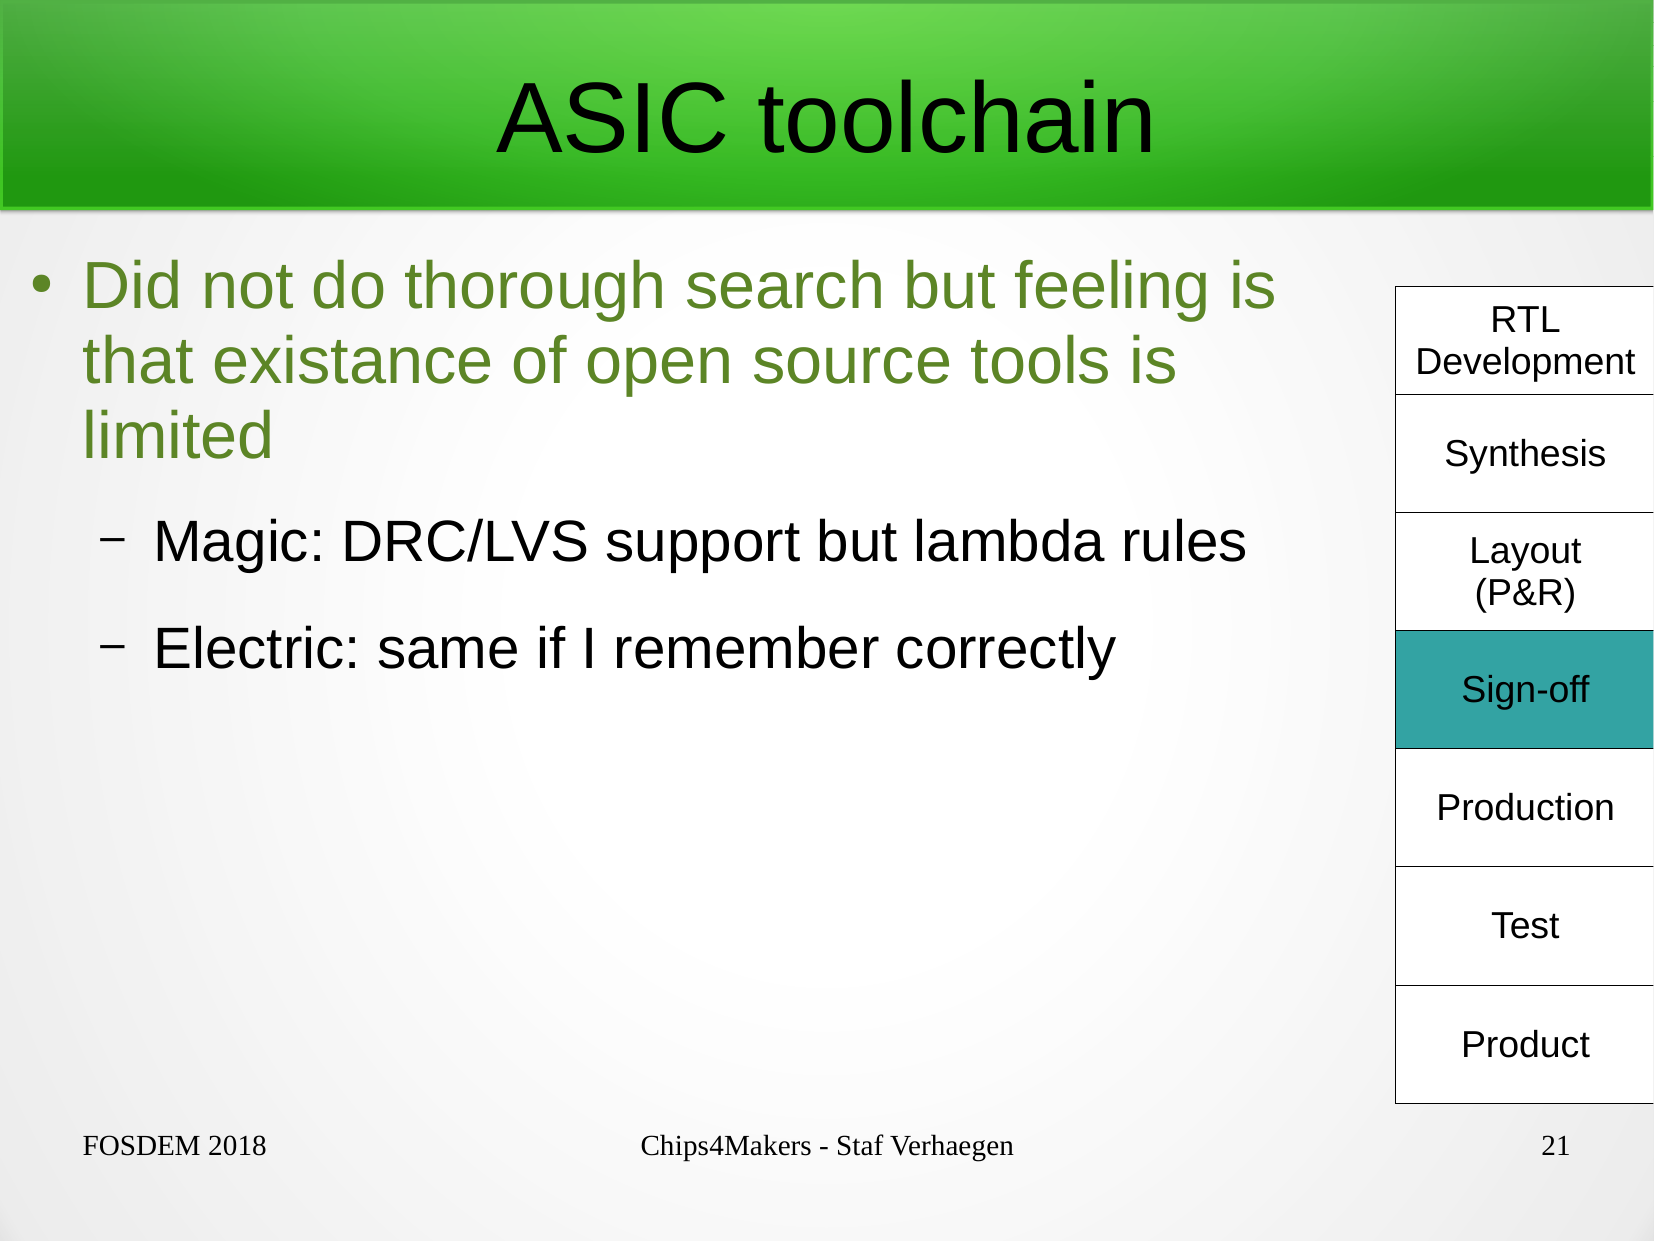

# ASIC toolchain
Did not do thorough search but feeling is that existance of open source tools is limited
Magic: DRC/LVS support but lambda rules
Electric: same if I remember correctly
| RTL Development |
| --- |
| Synthesis |
| Layout (P&R) |
| Sign-off |
| Production |
| Test |
| Product |
FOSDEM 2018
Chips4Makers - Staf Verhaegen
21